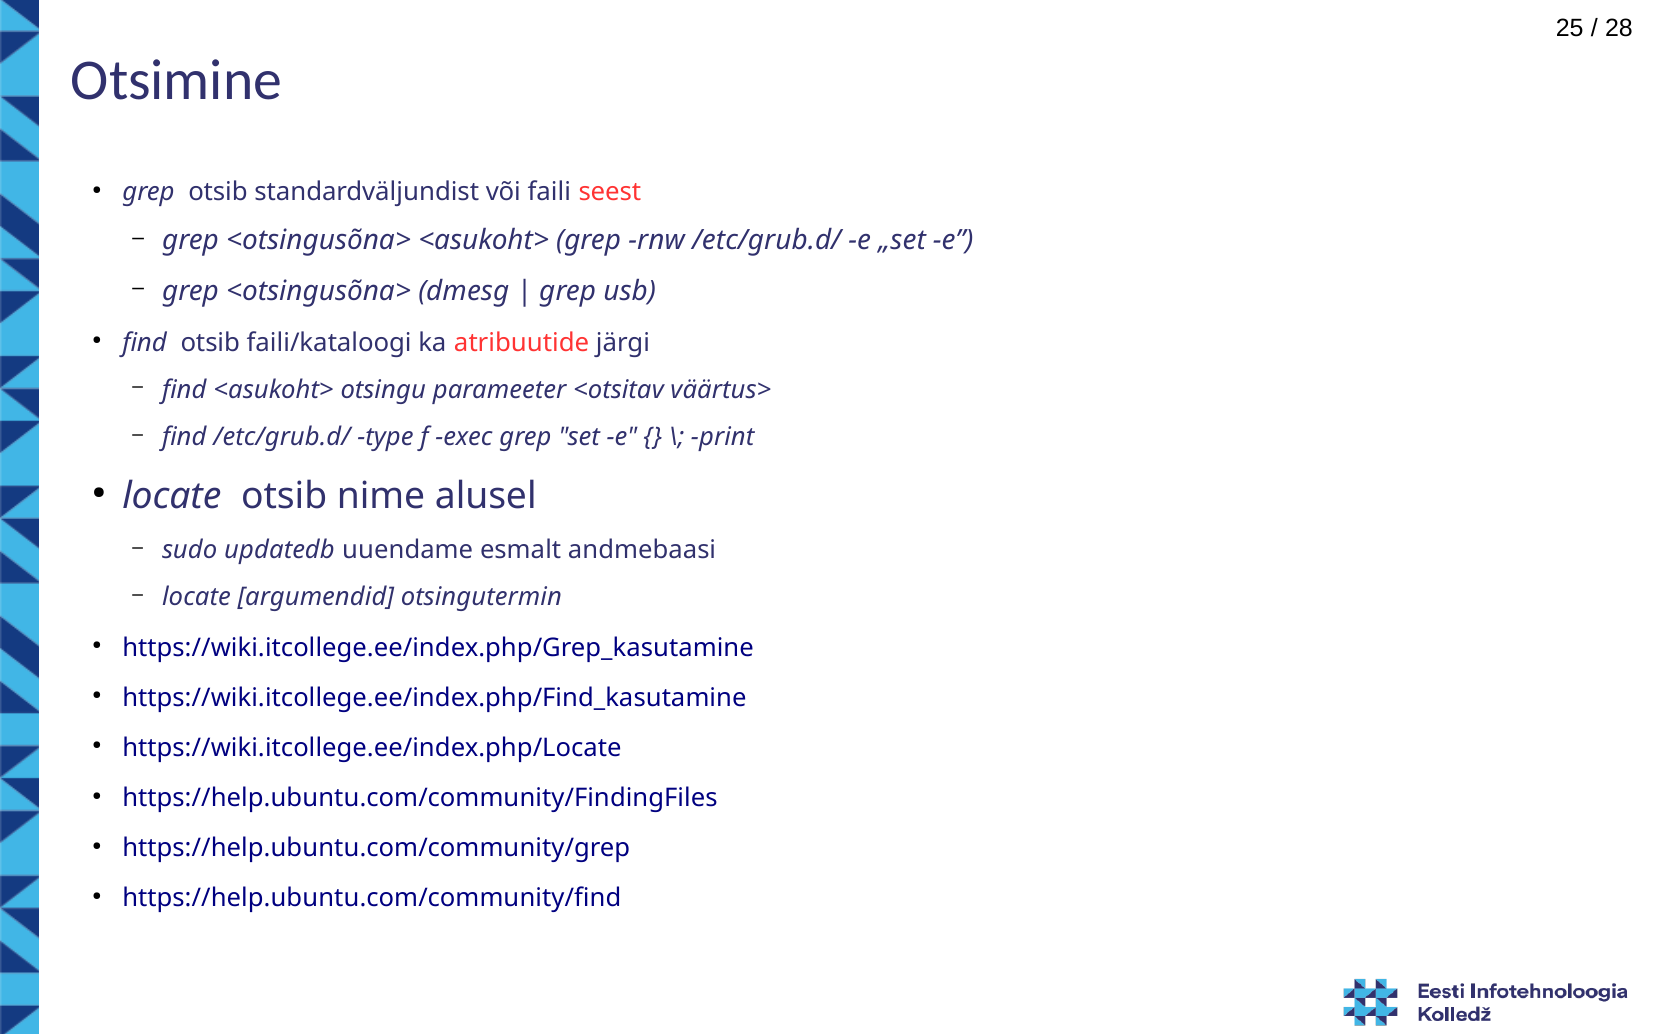

# Otsimine
grep otsib standardväljundist või faili seest
grep <otsingusõna> <asukoht> (grep -rnw /etc/grub.d/ -e „set -e”)
grep <otsingusõna> (dmesg | grep usb)
find otsib faili/kataloogi ka atribuutide järgi
find <asukoht> otsingu parameeter <otsitav väärtus>
find /etc/grub.d/ -type f -exec grep "set -e" {} \; -print
locate otsib nime alusel
sudo updatedb uuendame esmalt andmebaasi
locate [argumendid] otsingutermin
https://wiki.itcollege.ee/index.php/Grep_kasutamine
https://wiki.itcollege.ee/index.php/Find_kasutamine
https://wiki.itcollege.ee/index.php/Locate
https://help.ubuntu.com/community/FindingFiles
https://help.ubuntu.com/community/grep
https://help.ubuntu.com/community/find